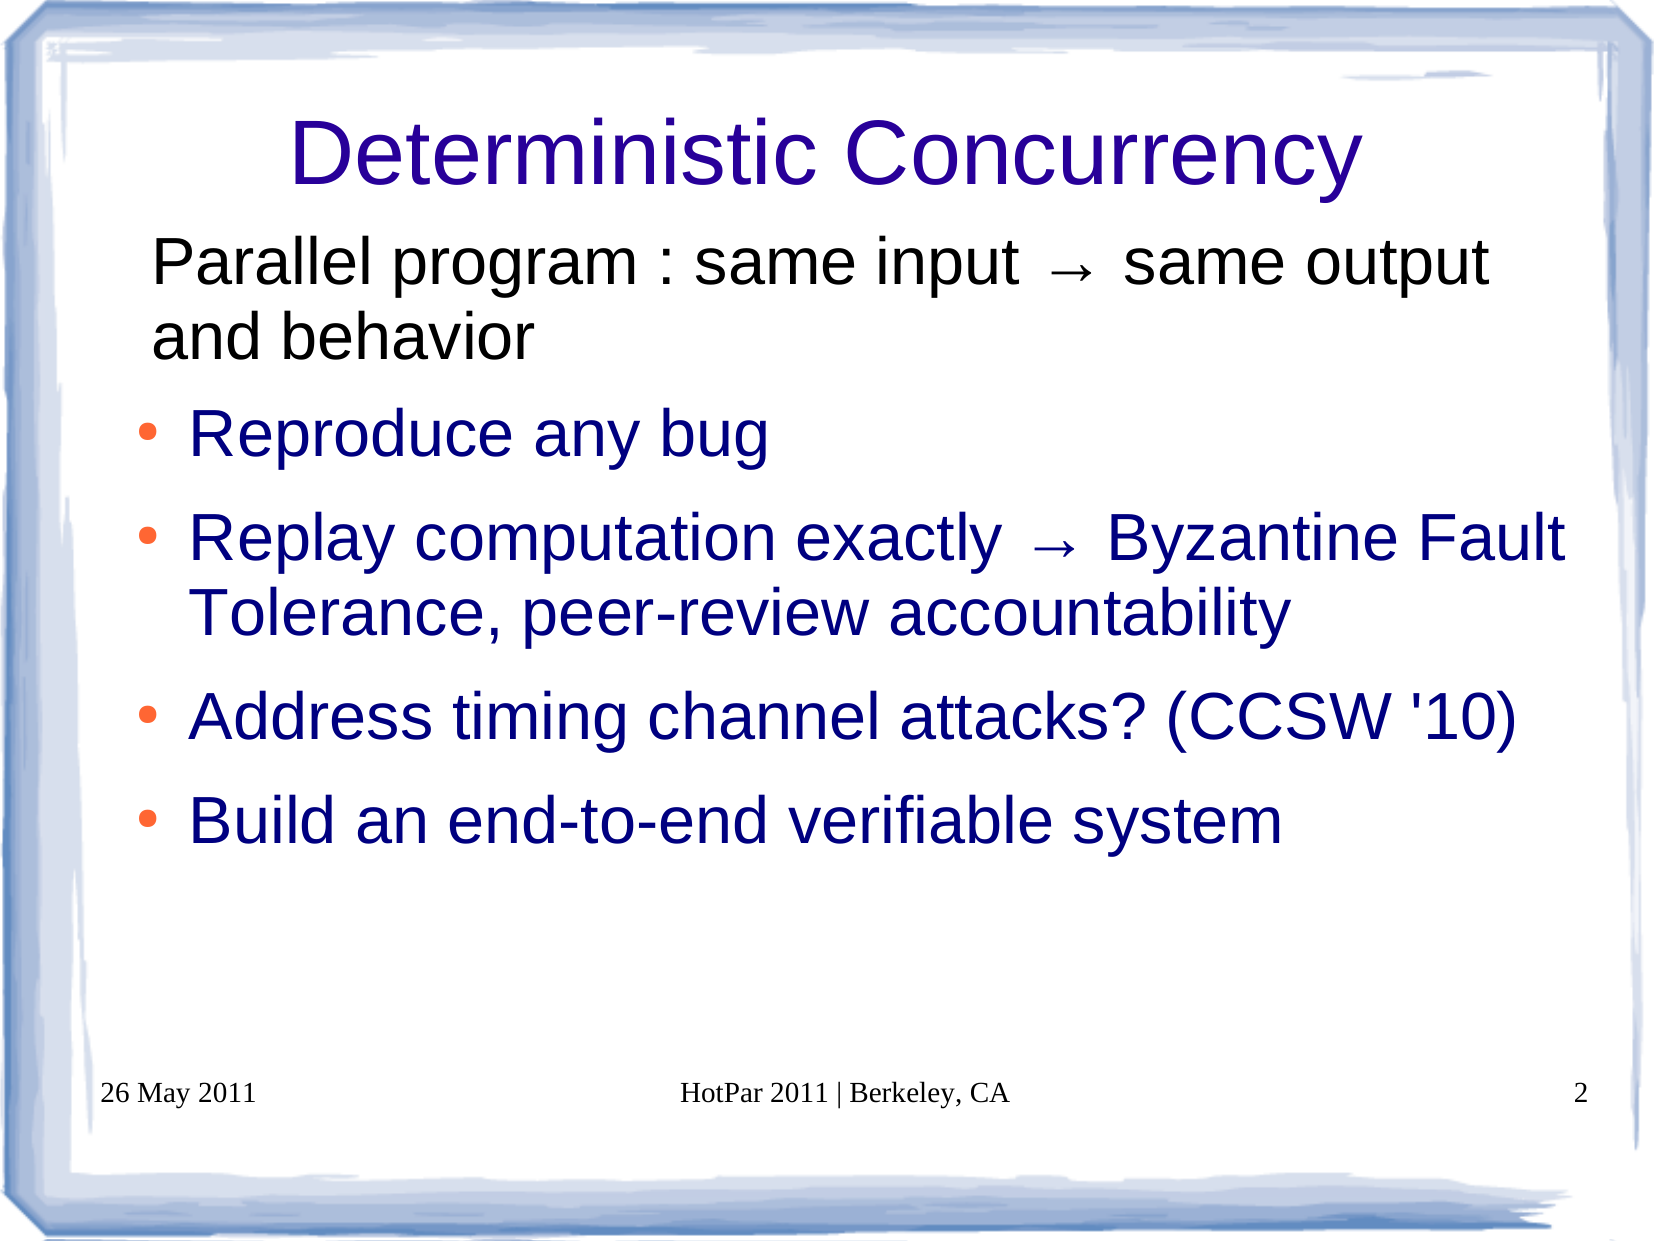

# Deterministic Concurrency
Parallel program : same input → same output
and behavior
Reproduce any bug
Replay computation exactly → Byzantine Fault Tolerance, peer-review accountability
Address timing channel attacks? (CCSW '10)
Build an end-to-end verifiable system
26 May 2011
HotPar 2011 | Berkeley, CA
2